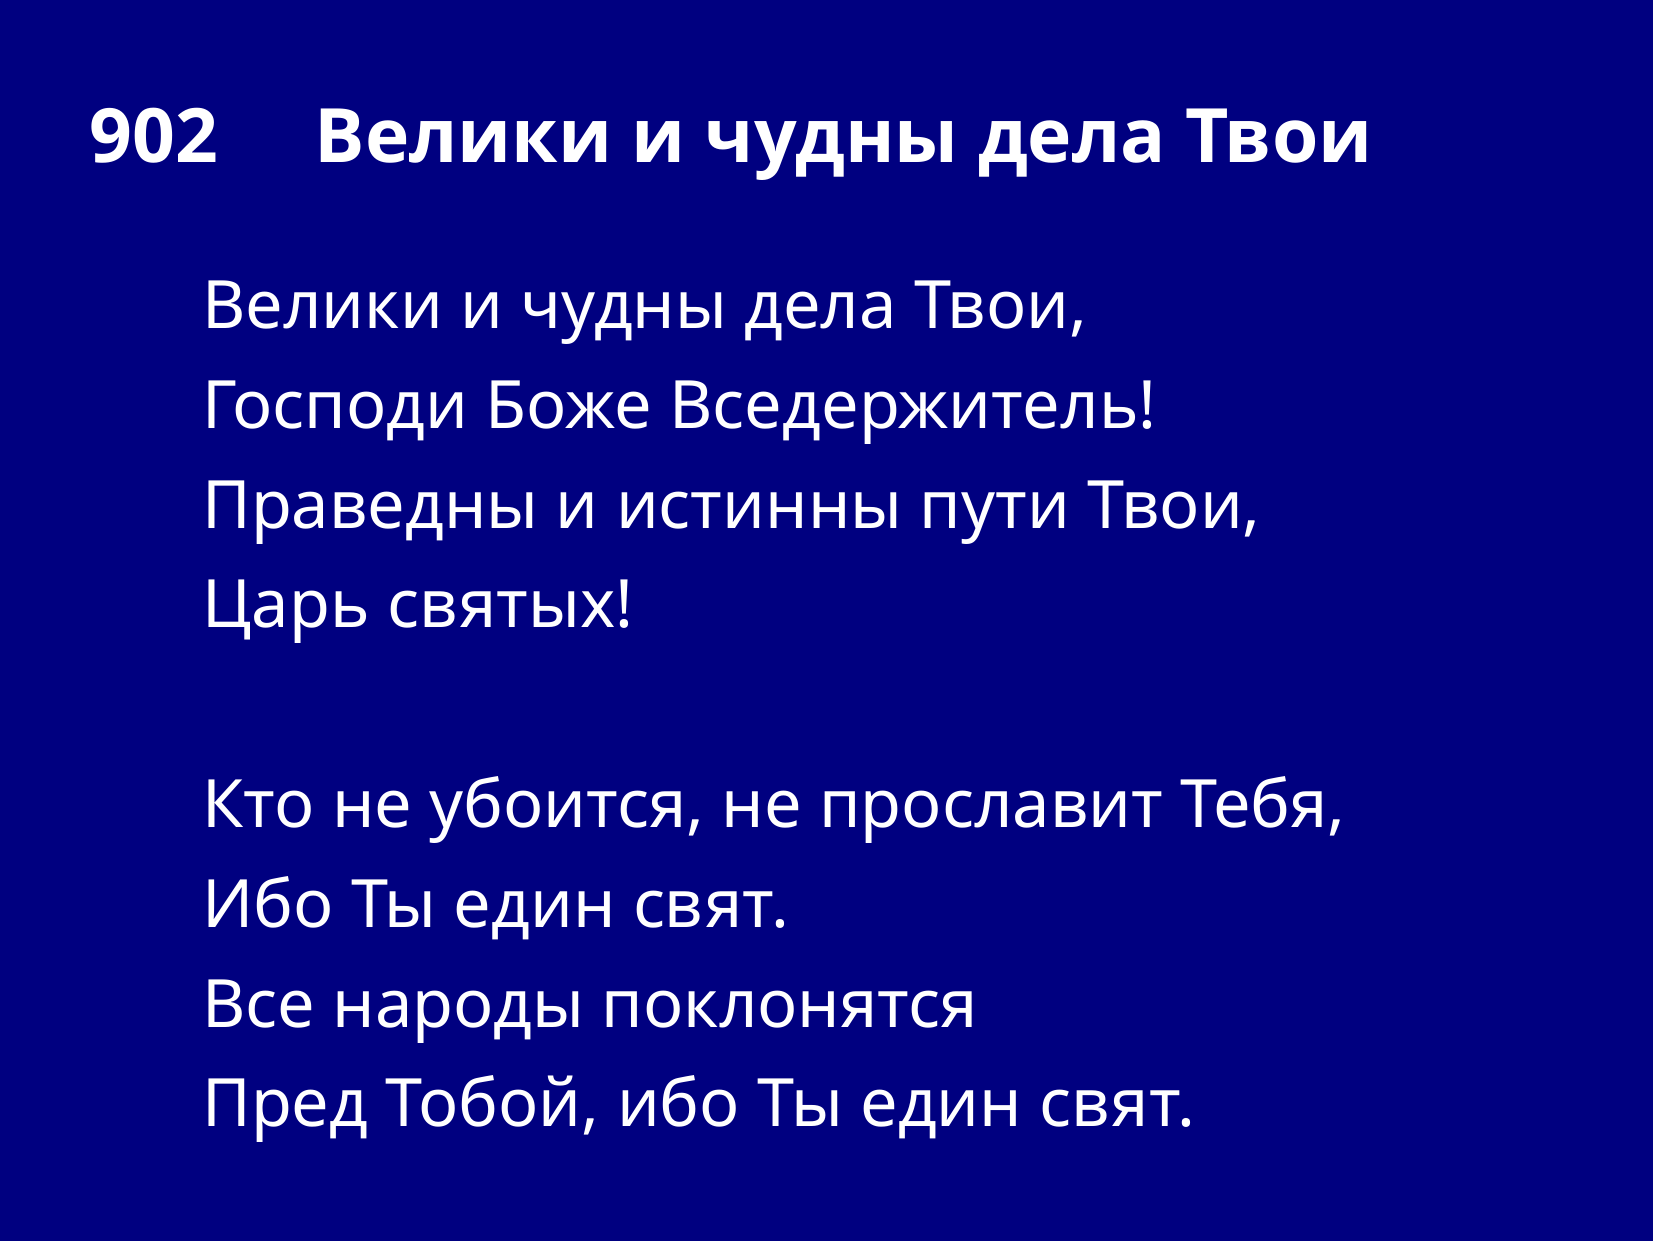

902	Велики и чудны дела Твои
	Велики и чудны дела Твои,
	Господи Боже Вседержитель!
	Праведны и истинны пути Твои,
	Царь святых!
	Кто не убоится, не прославит Тебя,
	Ибо Ты един свят.
	Все народы поклонятся
	Пред Тобой, ибо Ты един свят.